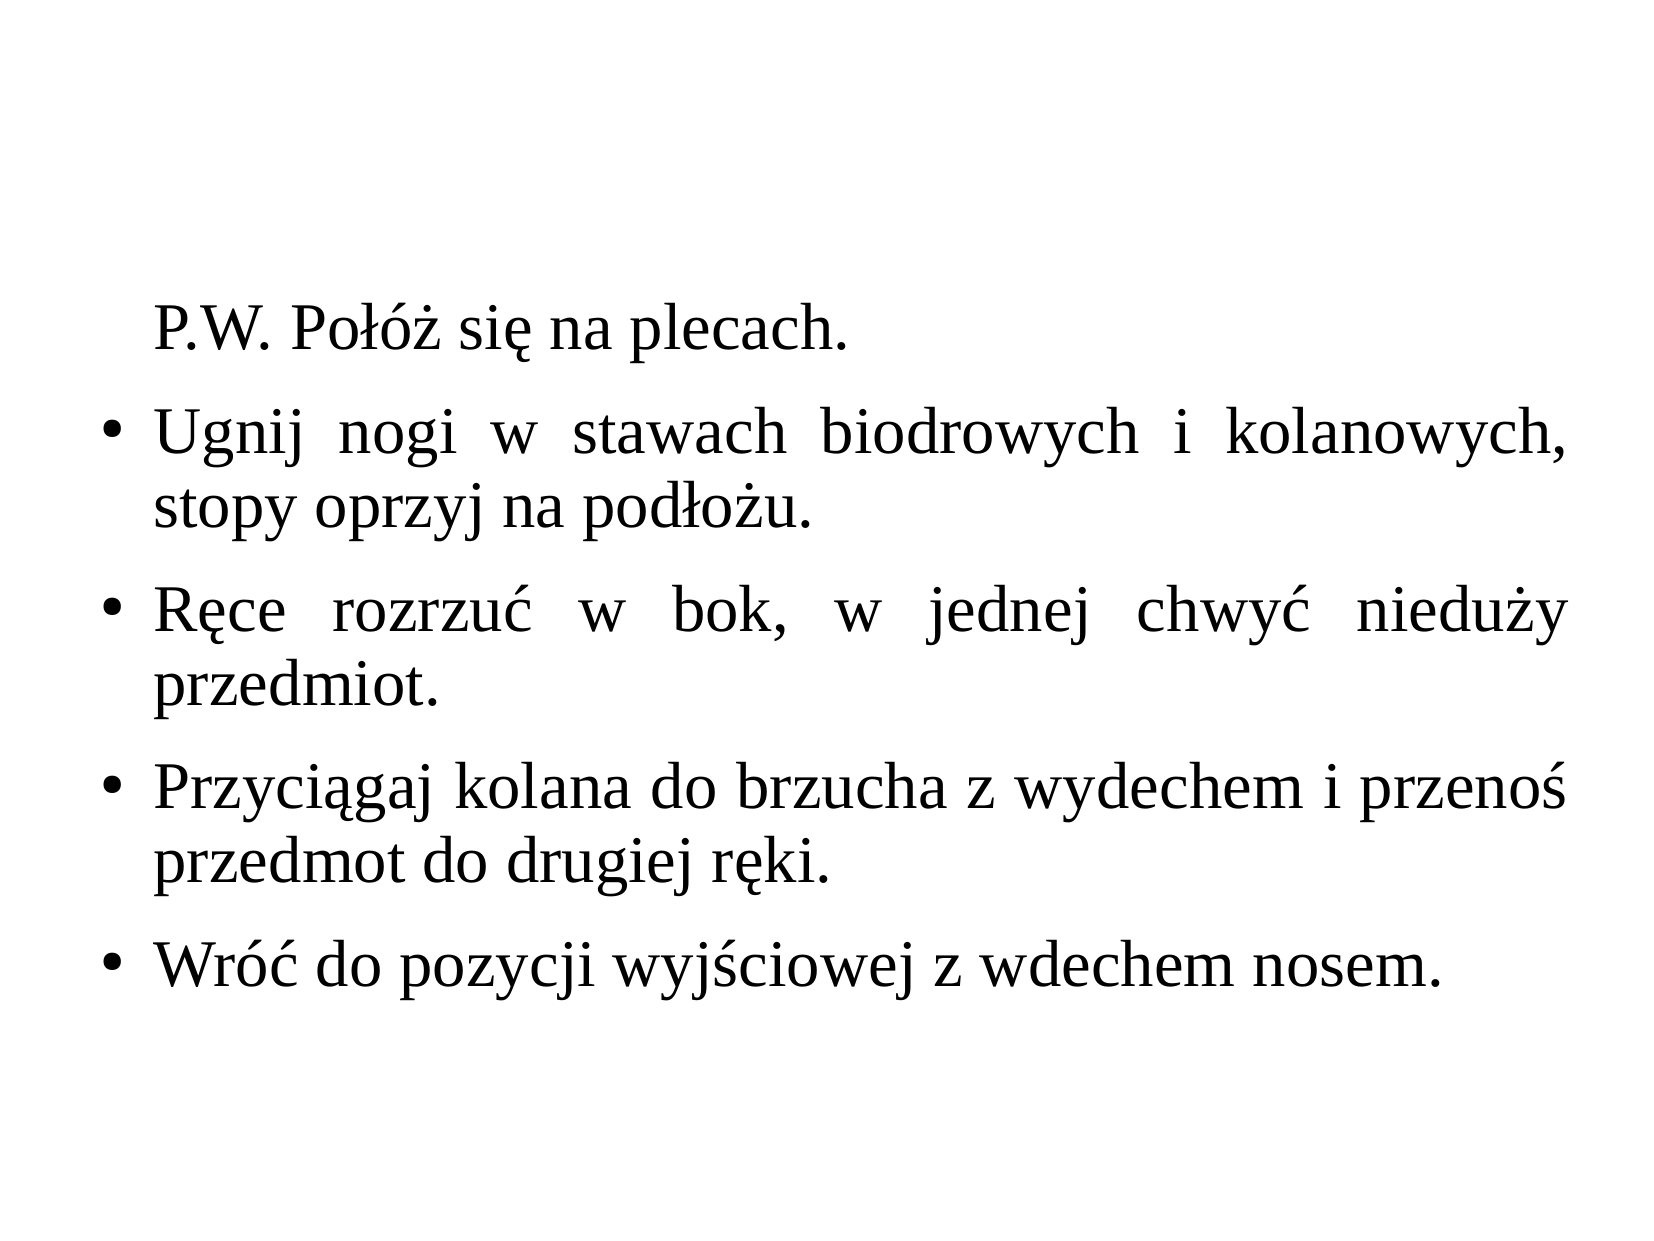

#
P.W. Połóż się na plecach.
Ugnij nogi w stawach biodrowych i kolanowych, stopy oprzyj na podłożu.
Ręce rozrzuć w bok, w jednej chwyć nieduży przedmiot.
Przyciągaj kolana do brzucha z wydechem i przenoś przedmot do drugiej ręki.
Wróć do pozycji wyjściowej z wdechem nosem.